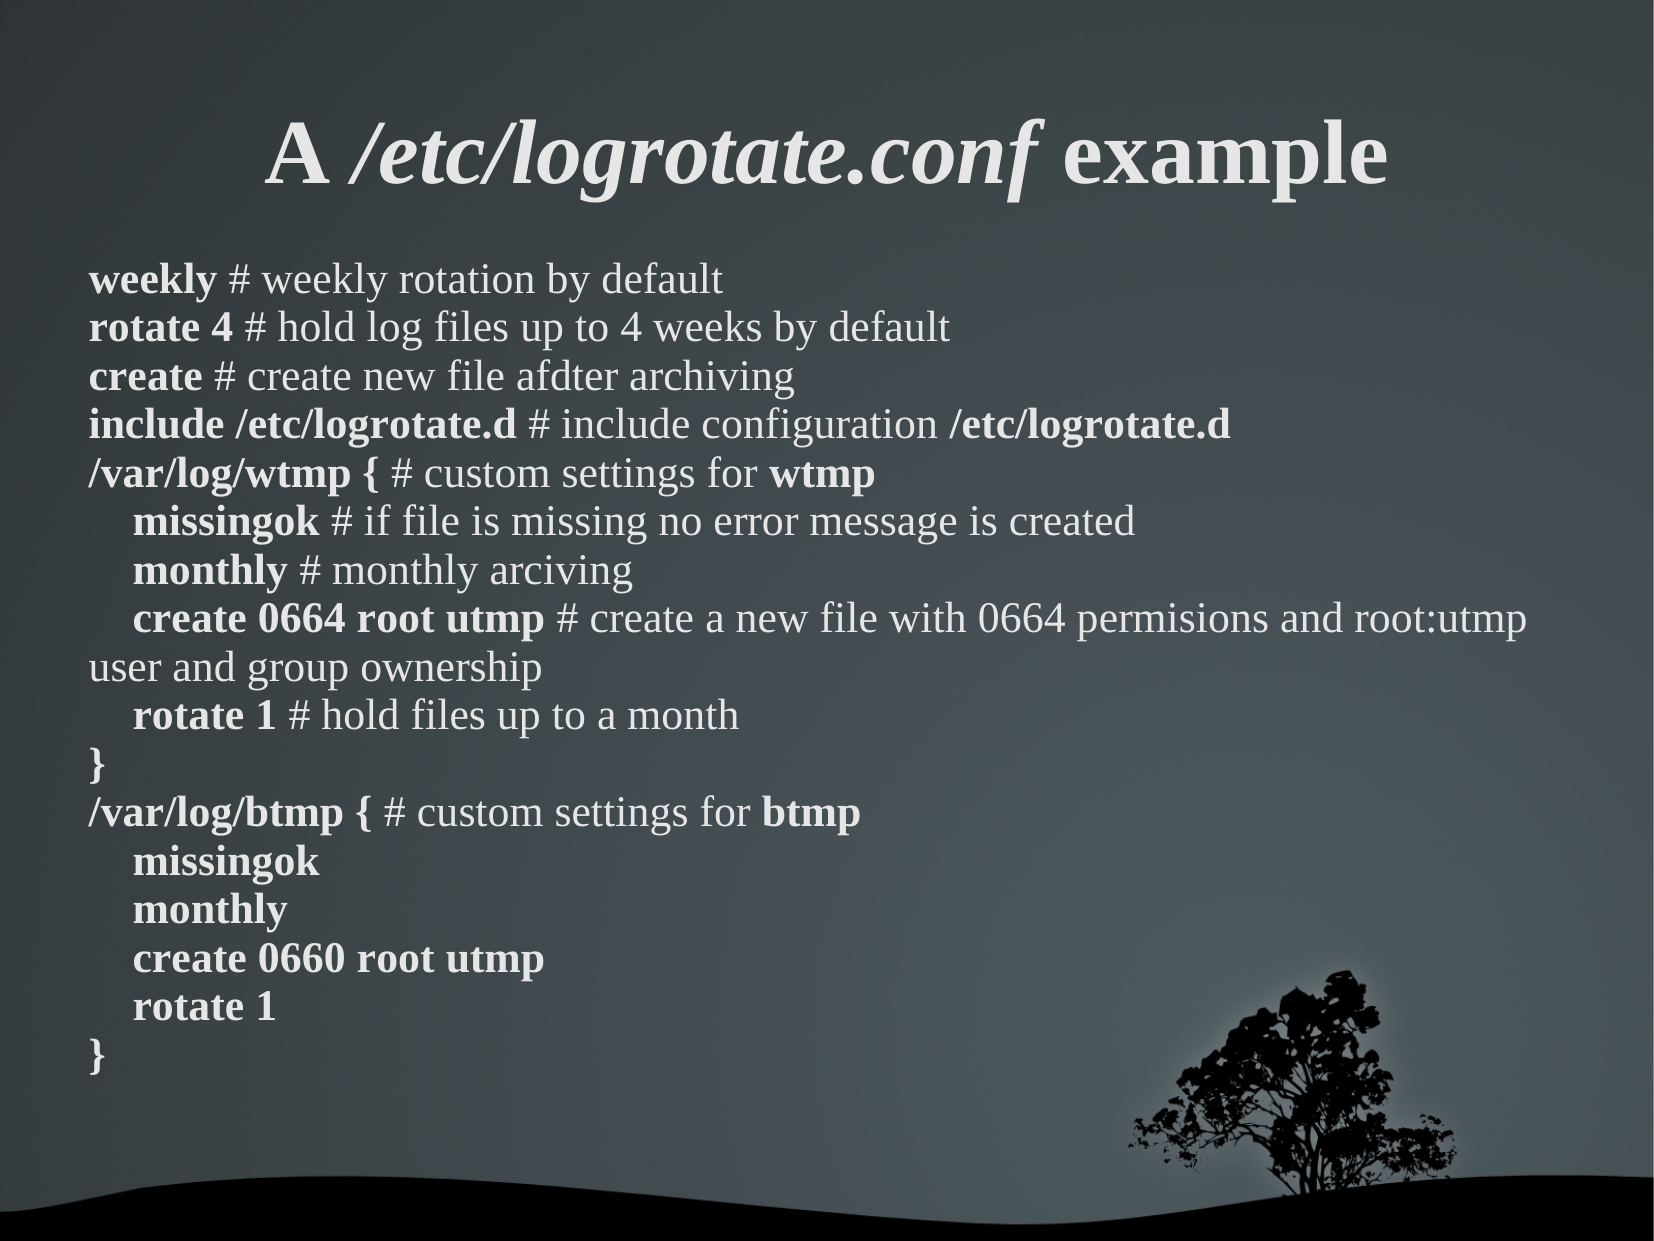

# A /etc/logrotate.conf example
weekly # weekly rotation by default
rotate 4 # hold log files up to 4 weeks by default
create # create new file afdter archiving
include /etc/logrotate.d # include configuration /etc/logrotate.d
/var/log/wtmp { # custom settings for wtmp
 missingok # if file is missing no error message is created
 monthly # monthly arciving
 create 0664 root utmp # create a new file with 0664 permisions and root:utmp user and group ownership
 rotate 1 # hold files up to a month
}
/var/log/btmp { # custom settings for btmp
 missingok
 monthly
 create 0660 root utmp
 rotate 1
}